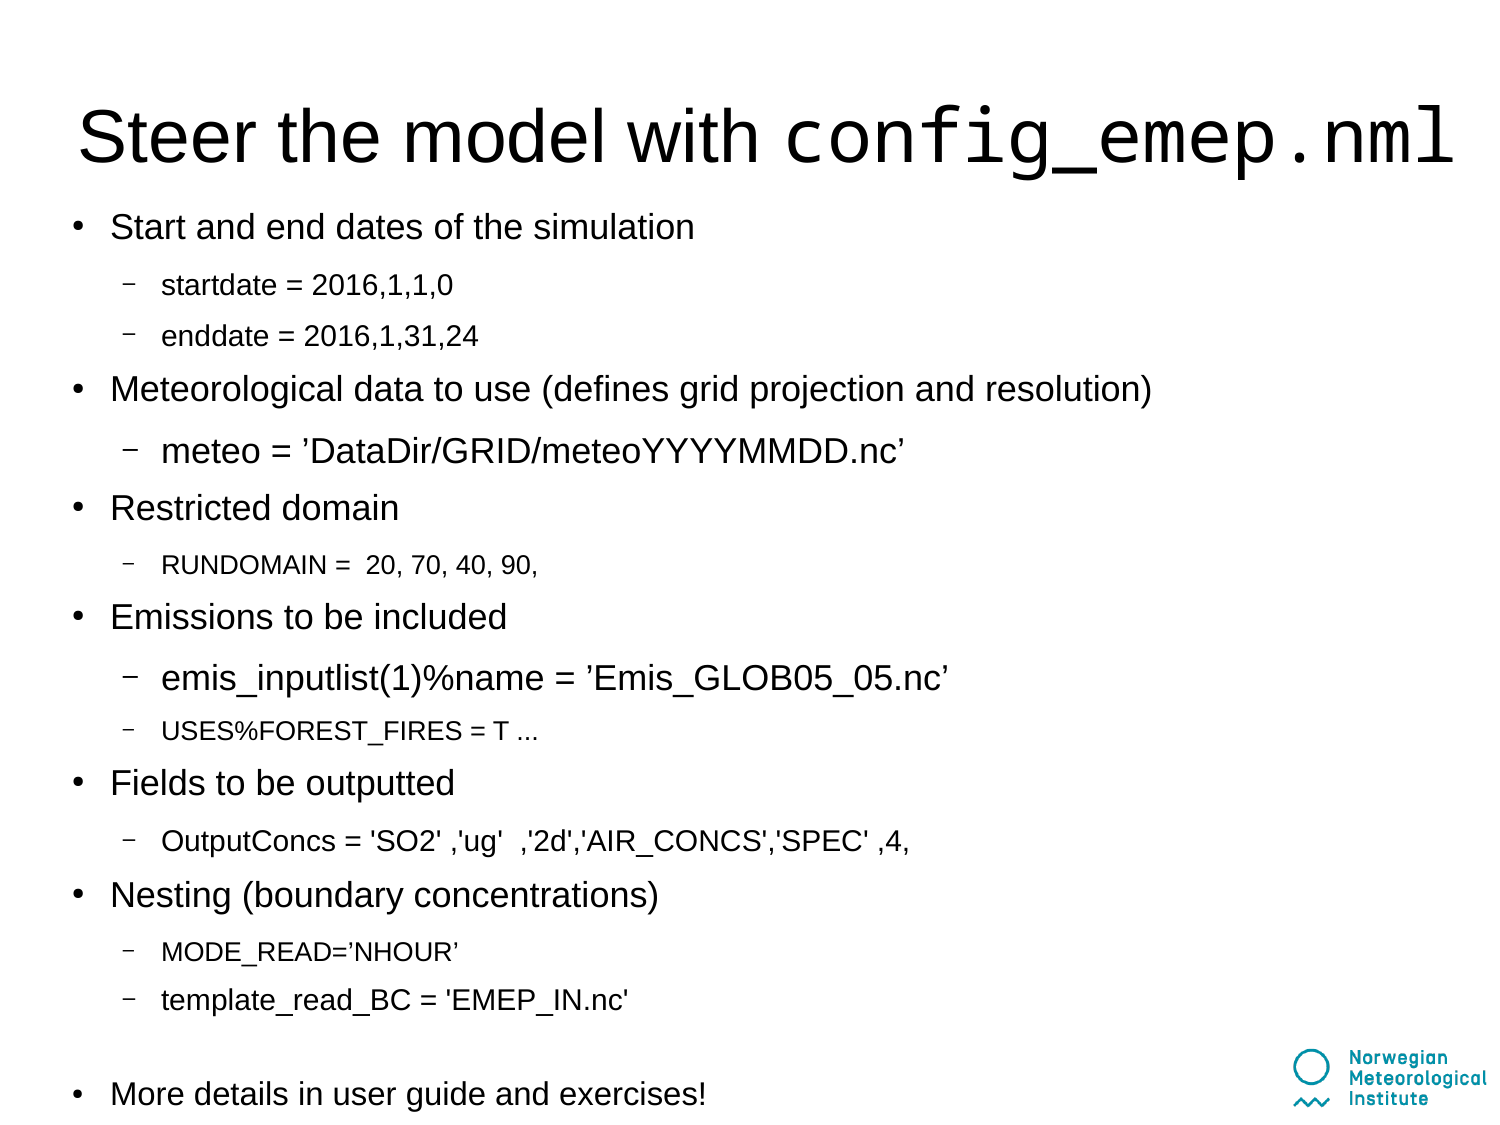

# Steer the model with config_emep.nml
Start and end dates of the simulation
startdate = 2016,1,1,0
enddate = 2016,1,31,24
Meteorological data to use (defines grid projection and resolution)
meteo = ’DataDir/GRID/meteoYYYYMMDD.nc’
Restricted domain
RUNDOMAIN = 20, 70, 40, 90,
Emissions to be included
emis_inputlist(1)%name = ’Emis_GLOB05_05.nc’
USES%FOREST_FIRES = T ...
Fields to be outputted
OutputConcs = 'SO2' ,'ug' ,'2d','AIR_CONCS','SPEC' ,4,
Nesting (boundary concentrations)
MODE_READ=’NHOUR’
template_read_BC = 'EMEP_IN.nc'
More details in user guide and exercises!